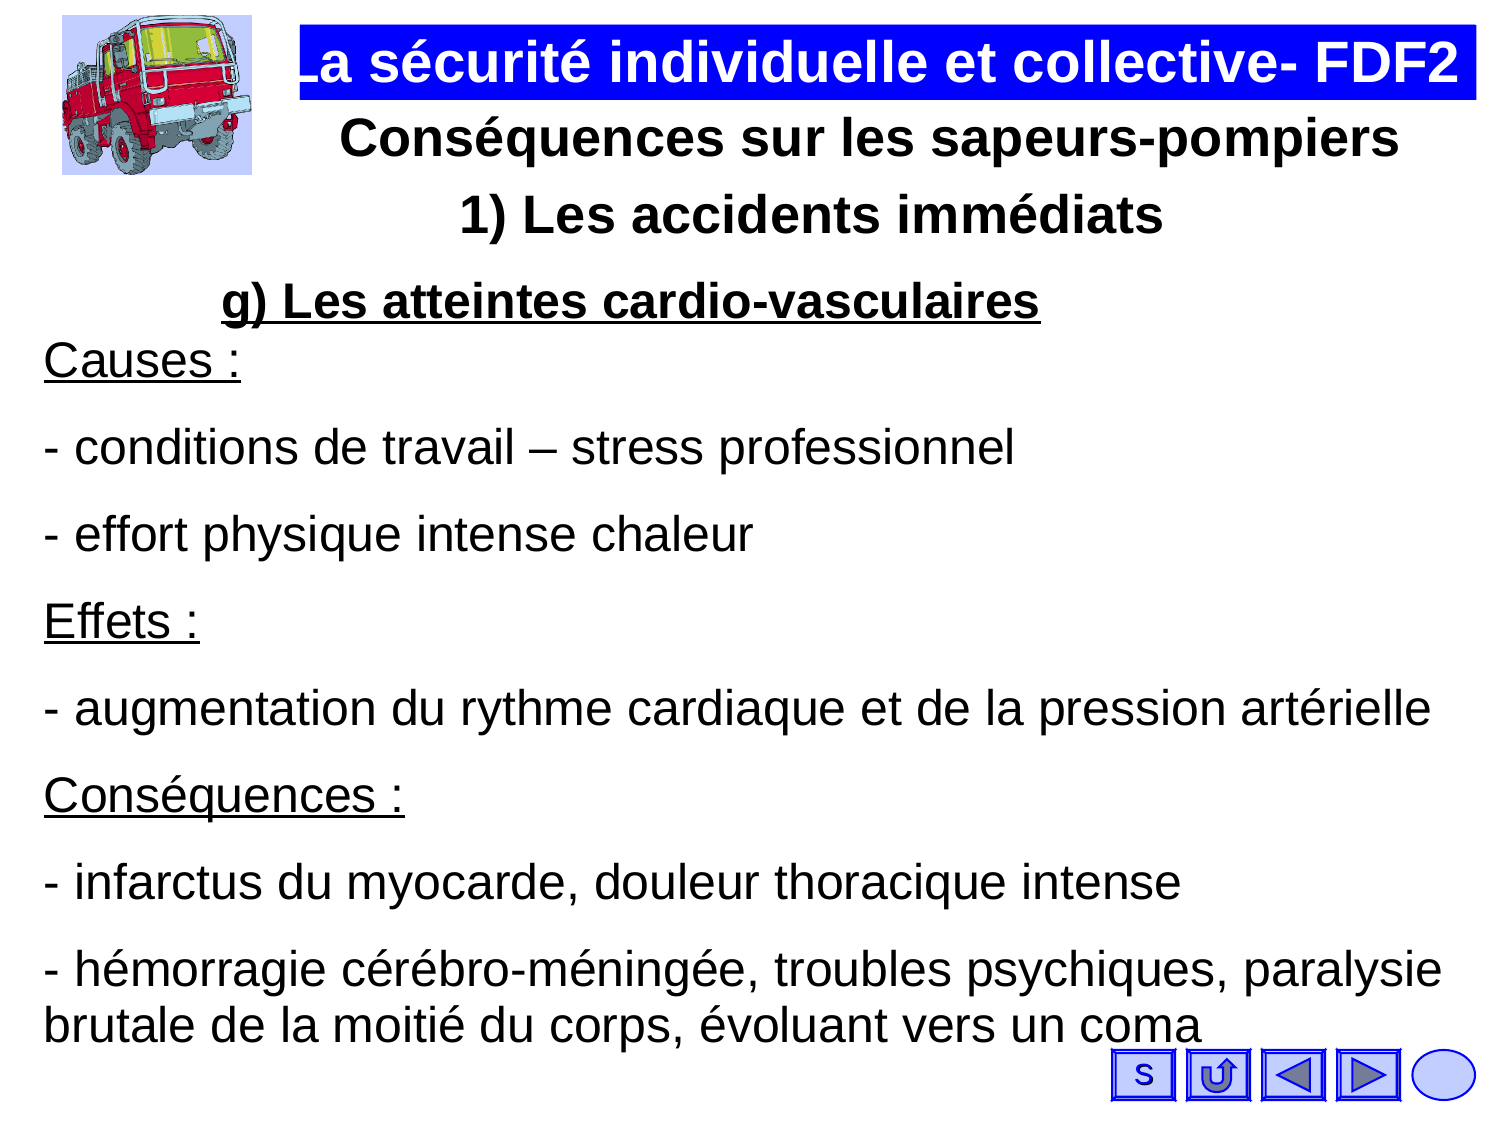

FDF2
La sécurité individuelle et collective- FDF2
La surveillance active - FDF2
Conséquences sur les sapeurs-pompiers
1) Les accidents immédiats
g) Les atteintes cardio-vasculaires
Causes :
- conditions de travail – stress professionnel
- effort physique intense chaleur
Effets :
- augmentation du rythme cardiaque et de la pression artérielle
Conséquences :
- infarctus du myocarde, douleur thoracique intense
- hémorragie cérébro-méningée, troubles psychiques, paralysie brutale de la moitié du corps, évoluant vers un coma